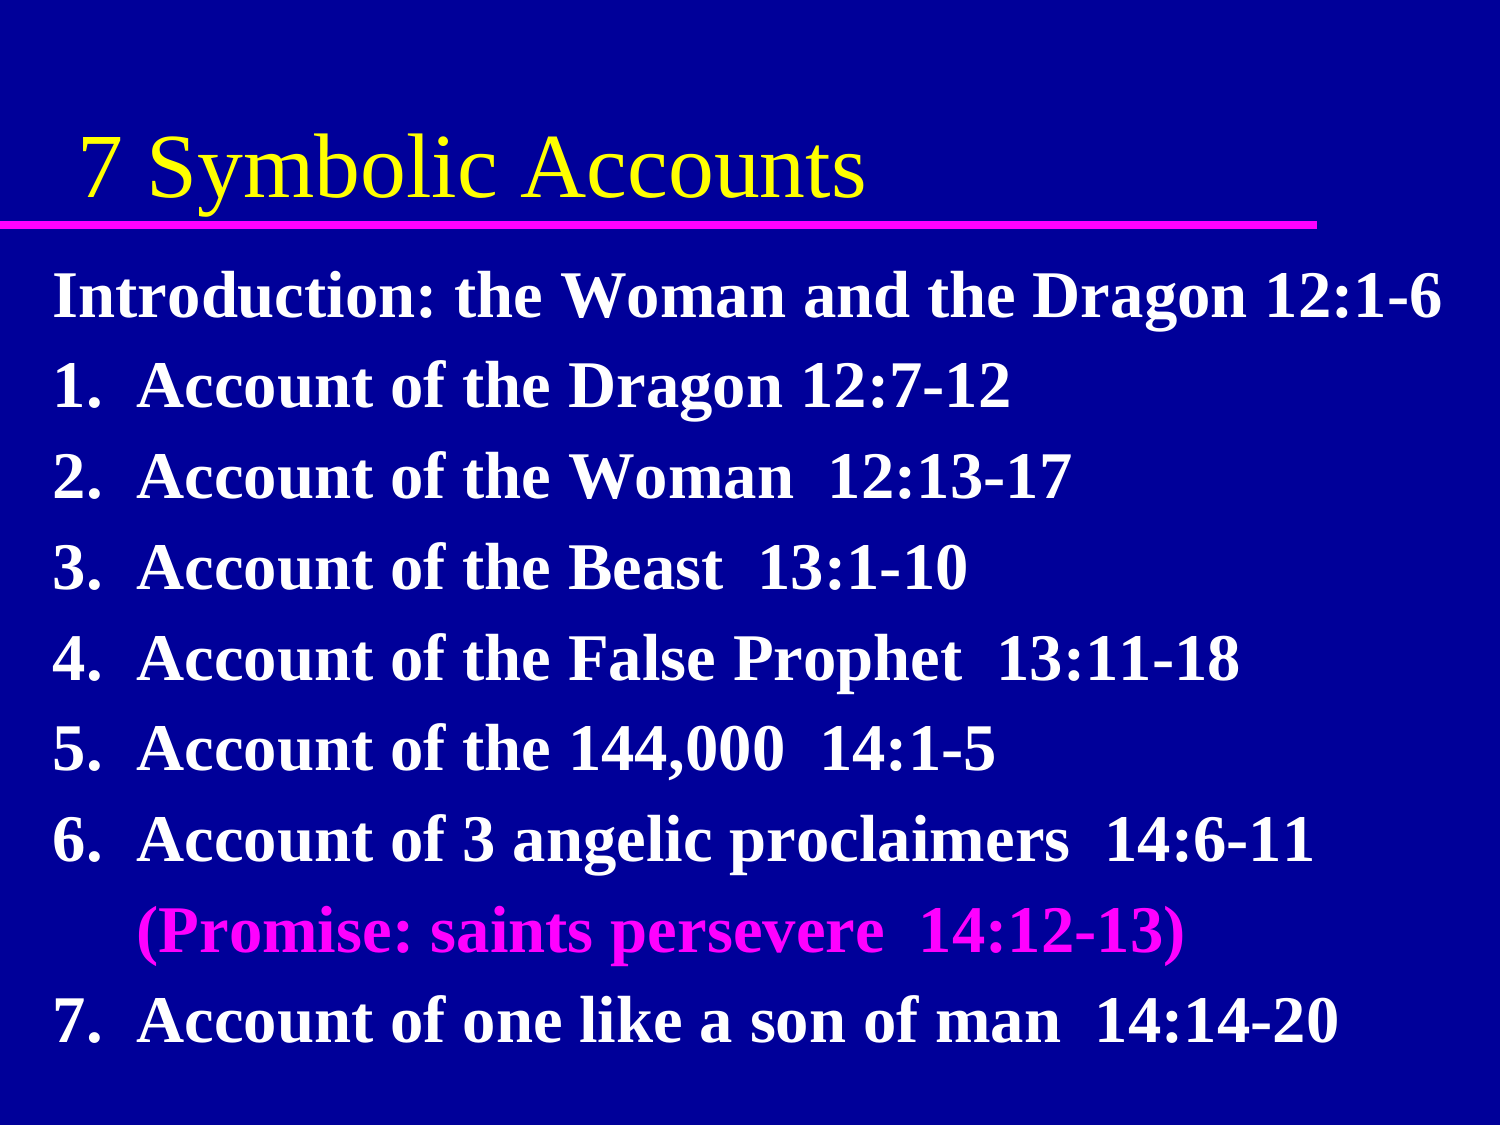

# 7 Symbolic Accounts
Introduction: the Woman and the Dragon 12:1-6
1. Account of the Dragon 12:7-12
2. Account of the Woman 12:13-17
3. Account of the Beast 13:1-10
4. Account of the False Prophet 13:11-18
5. Account of the 144,000 14:1-5
6. Account of 3 angelic proclaimers 14:6-11
 (Promise: saints persevere 14:12-13)
7. Account of one like a son of man 14:14-20